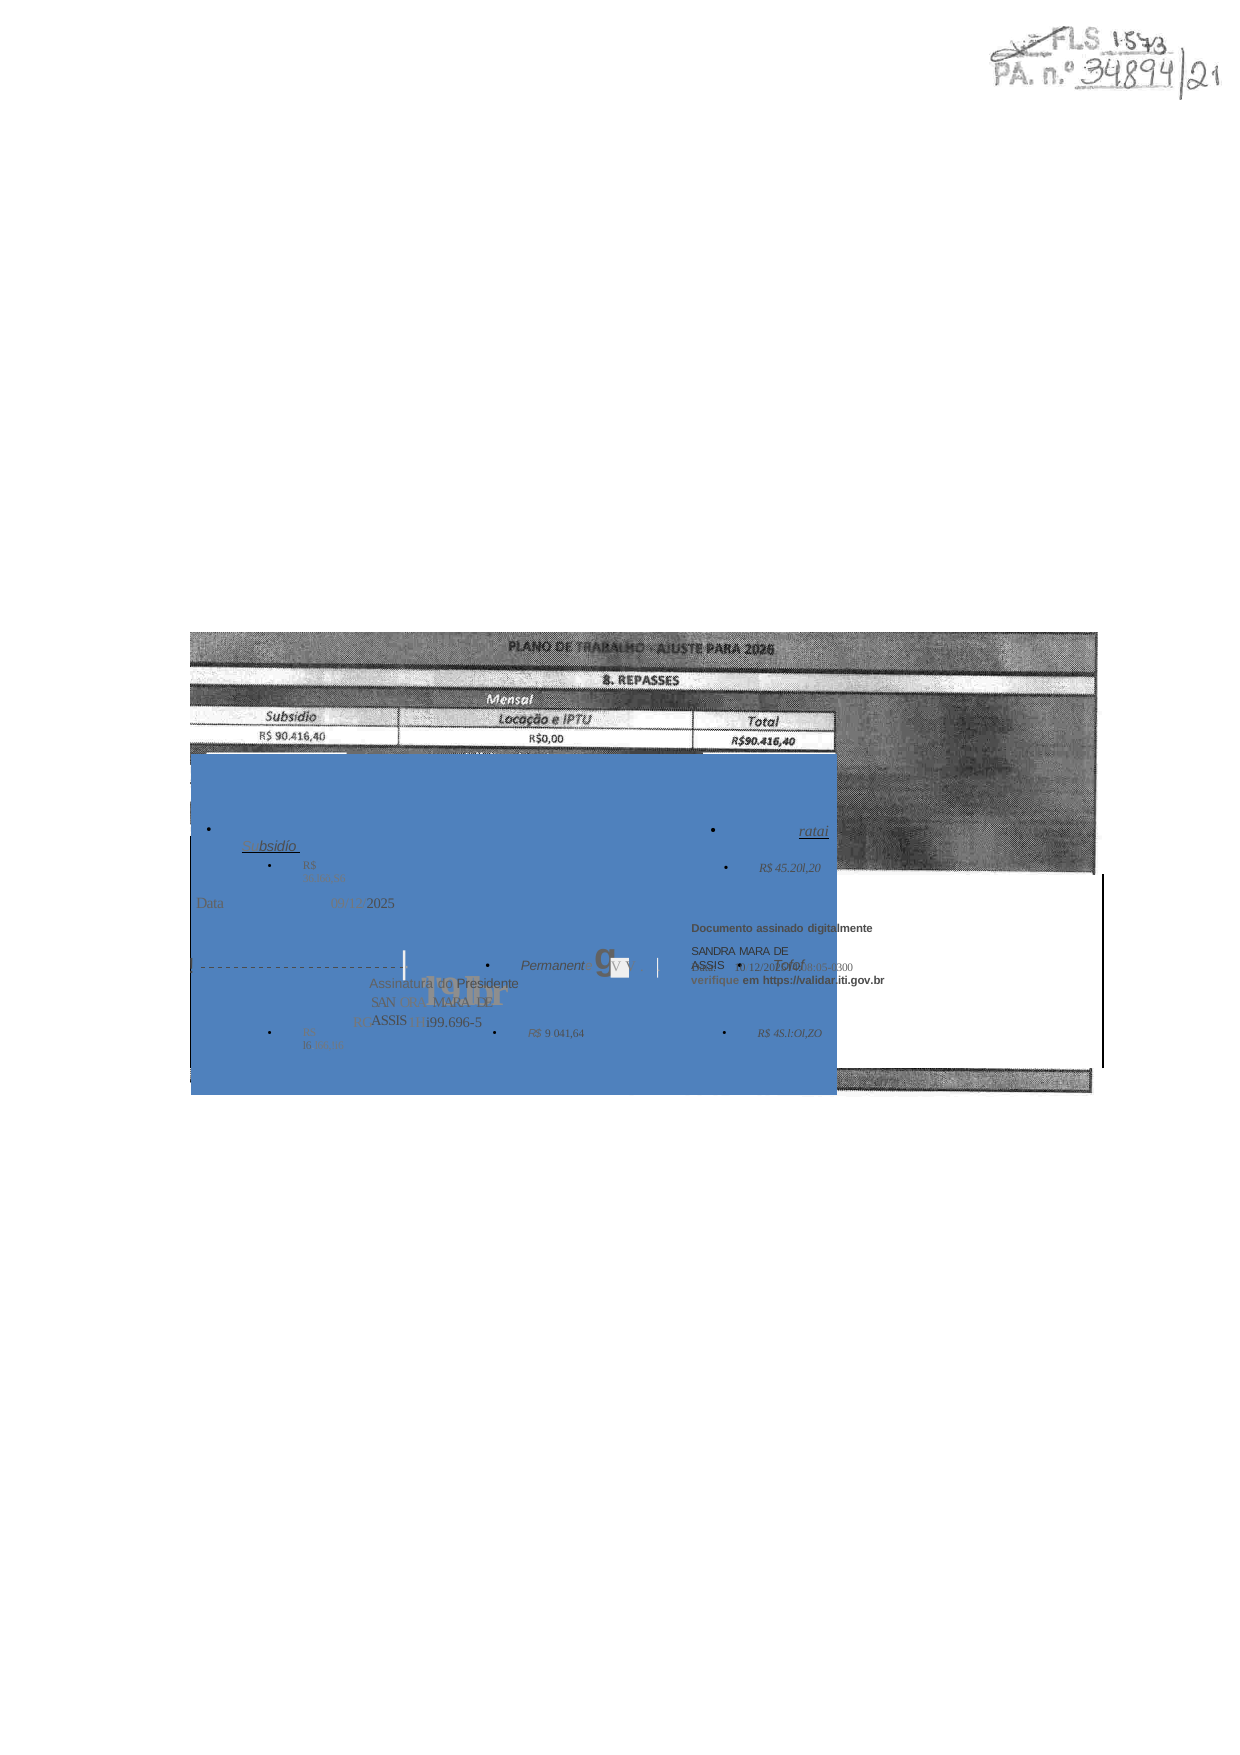

| | | | |
| --- | --- | --- | --- |
| | Subsidío R$ 36.l6õ,S6 | | ratai R$ 45.20l,20 |
| | | | |
| | | Permanente | Tofof |
| | RS l6.l66,!i6 | R$ 9.041,64 | R$ 4S.l:Ol,ZO |
Data
09/12/2025
	 'l'9.lbr
Documento assinado digitalmente
g
SANDRA MARA DE ASSIS
!
·
VV. .	Data: 10/12/202514:08:05-0300
verifique em https://validar.iti.gov.br
Assinatura do Presidente
SAN ORA MARA DE ASSIS
RG	1Hi99.696-5